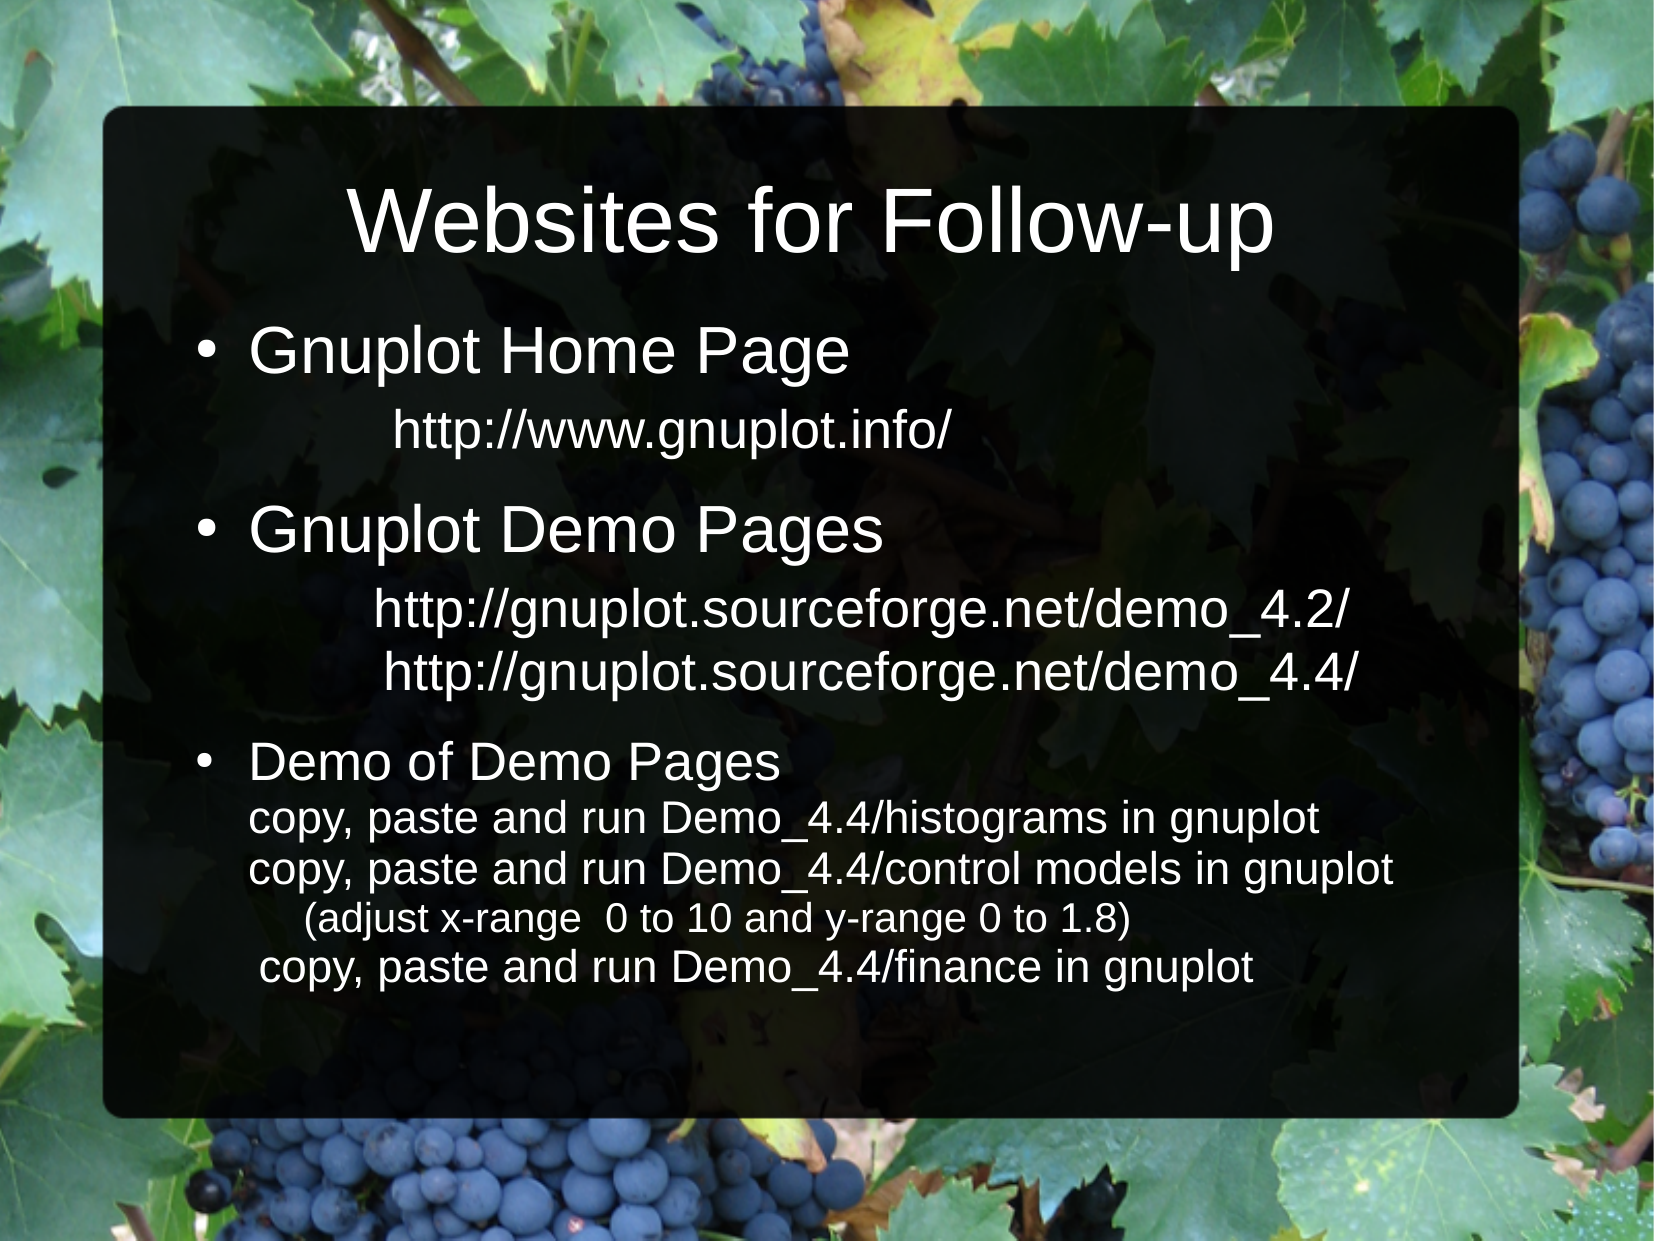

# Websites for Follow-up
Gnuplot Home Page http://www.gnuplot.info/
Gnuplot Demo Pages http://gnuplot.sourceforge.net/demo_4.2/ http://gnuplot.sourceforge.net/demo_4.4/
Demo of Demo Pages copy, paste and run Demo_4.4/histograms in gnuplot copy, paste and run Demo_4.4/control models in gnuplot (adjust x-range 0 to 10 and y-range 0 to 1.8) copy, paste and run Demo_4.4/finance in gnuplot